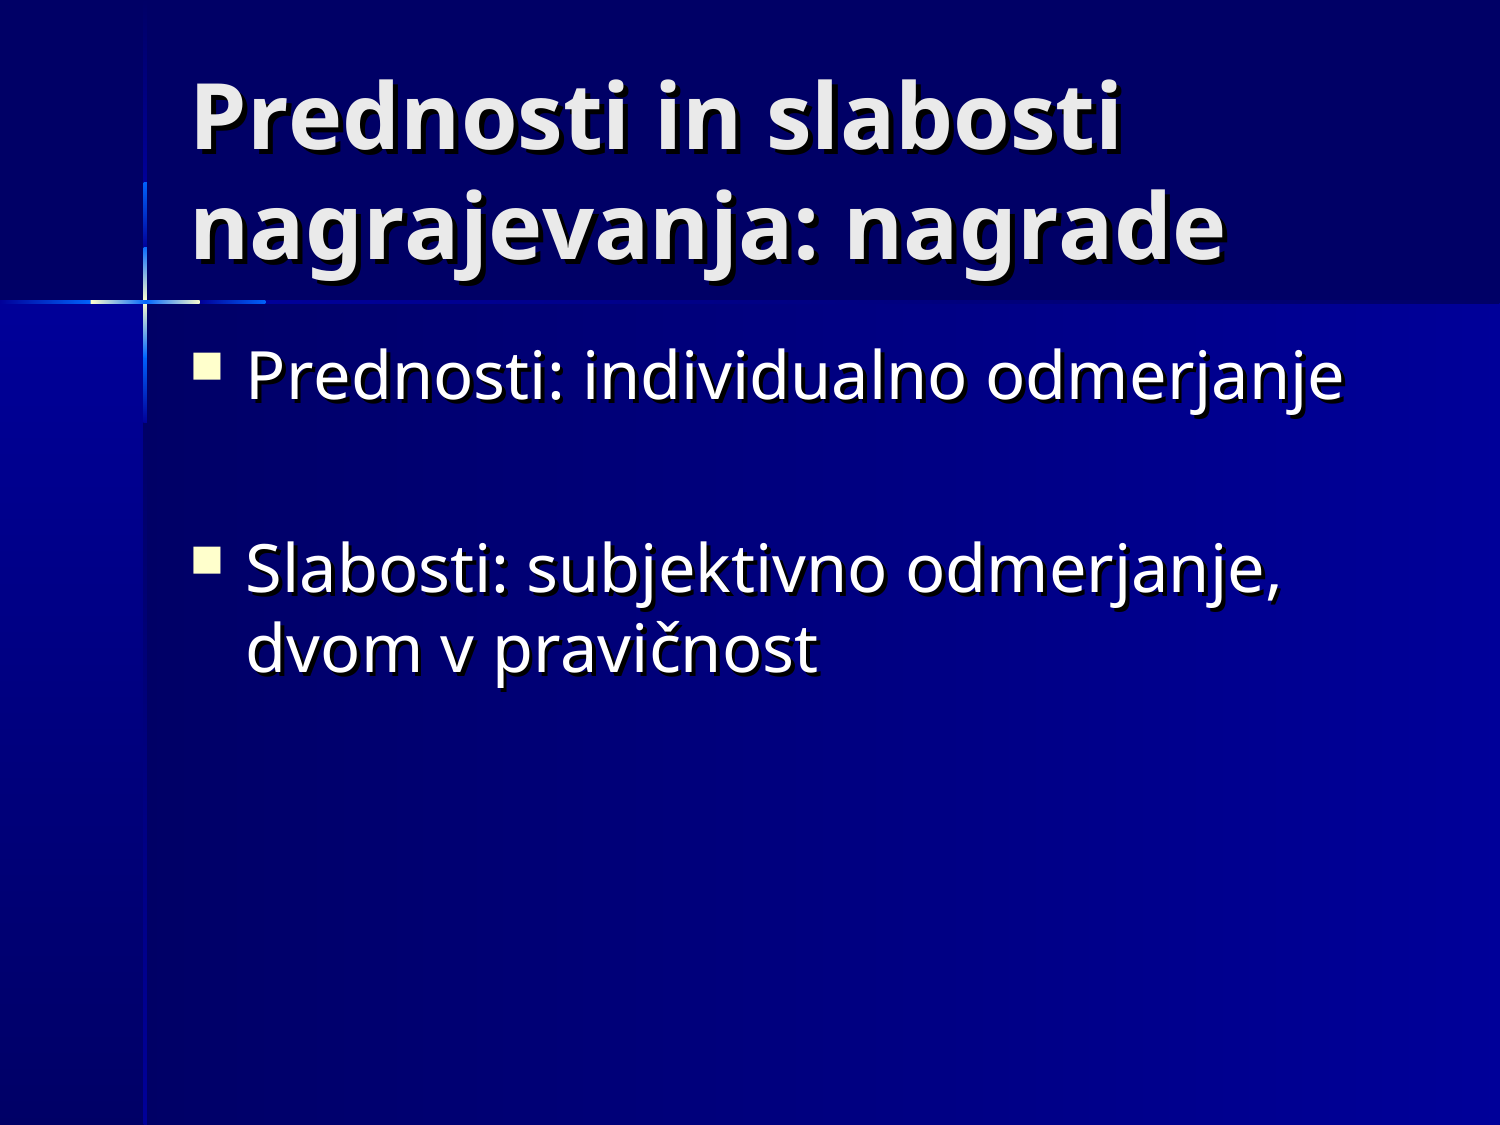

# Prednosti in slabosti nagrajevanja: nagrade
Prednosti: individualno odmerjanje
Slabosti: subjektivno odmerjanje, dvom v pravičnost